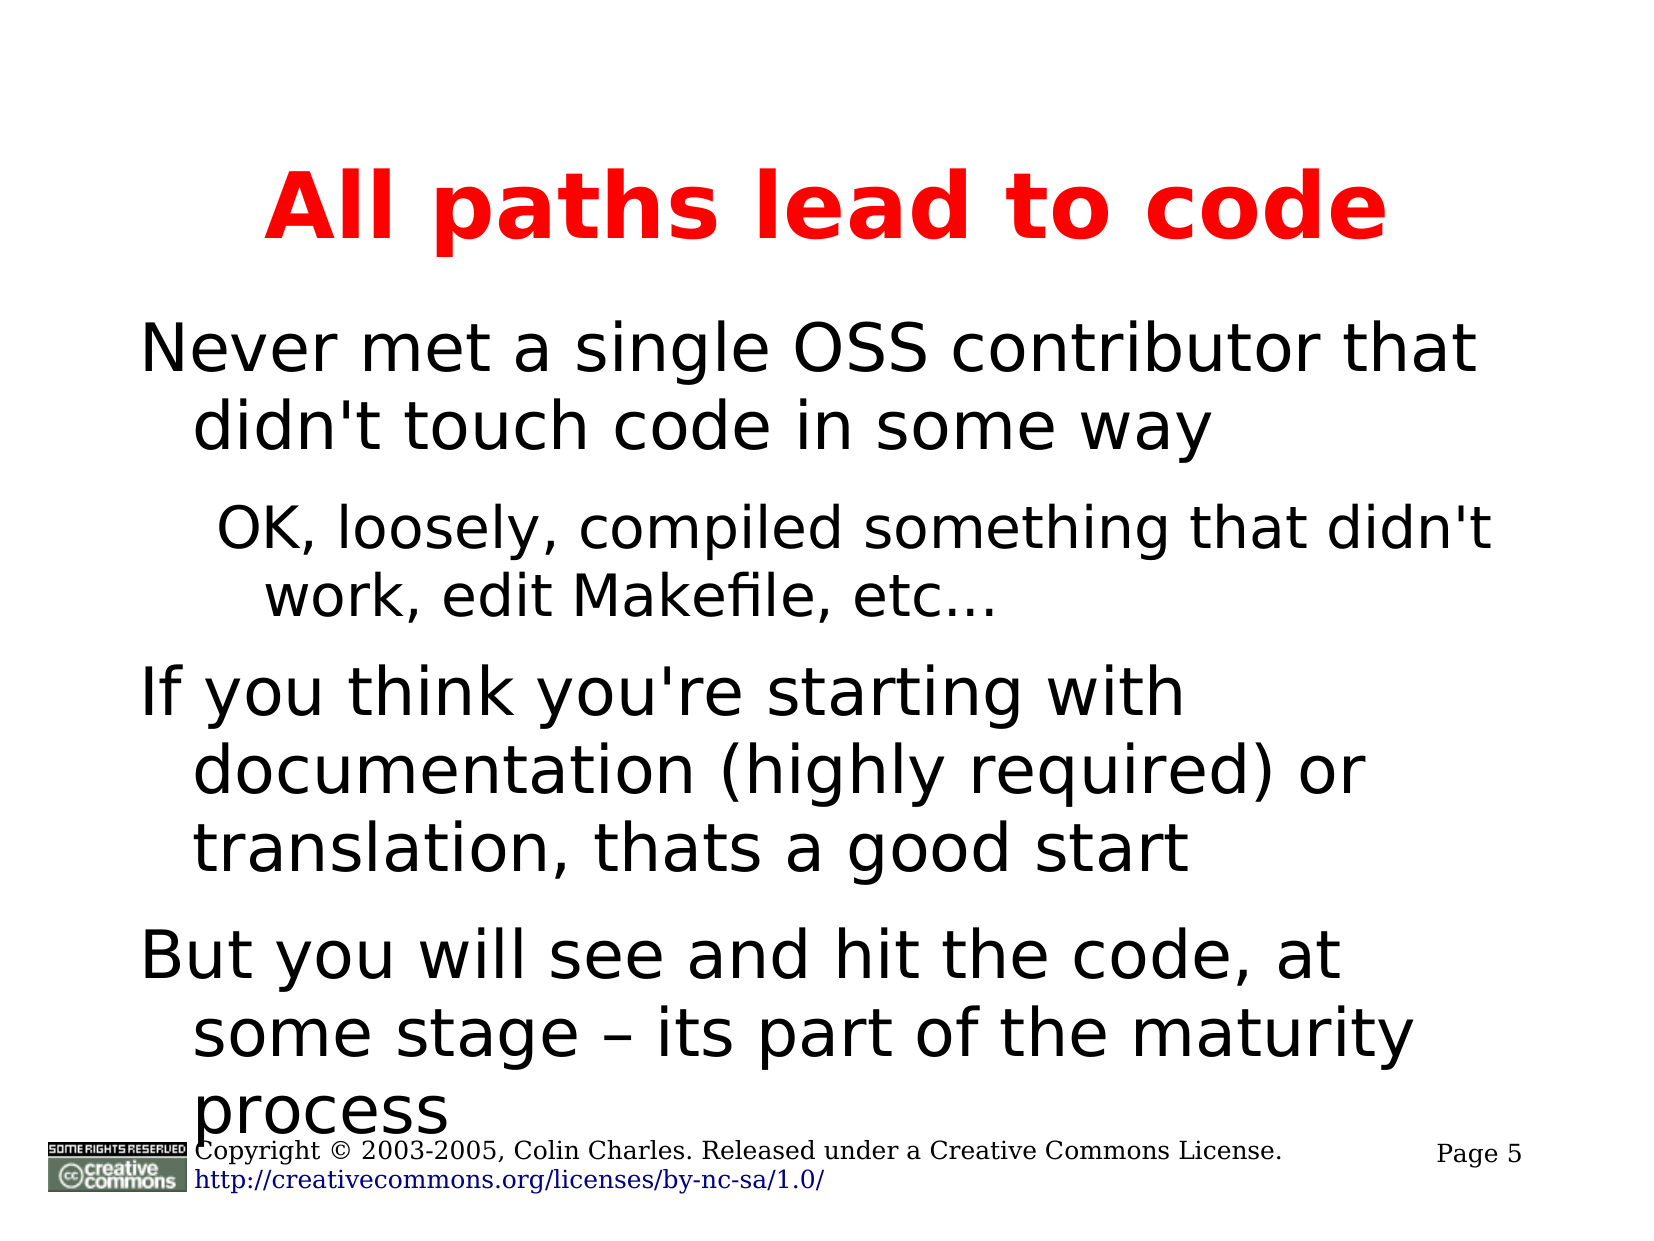

# All paths lead to code
Never met a single OSS contributor that didn't touch code in some way
OK, loosely, compiled something that didn't work, edit Makefile, etc...
If you think you're starting with documentation (highly required) or translation, thats a good start
But you will see and hit the code, at some stage – its part of the maturity process